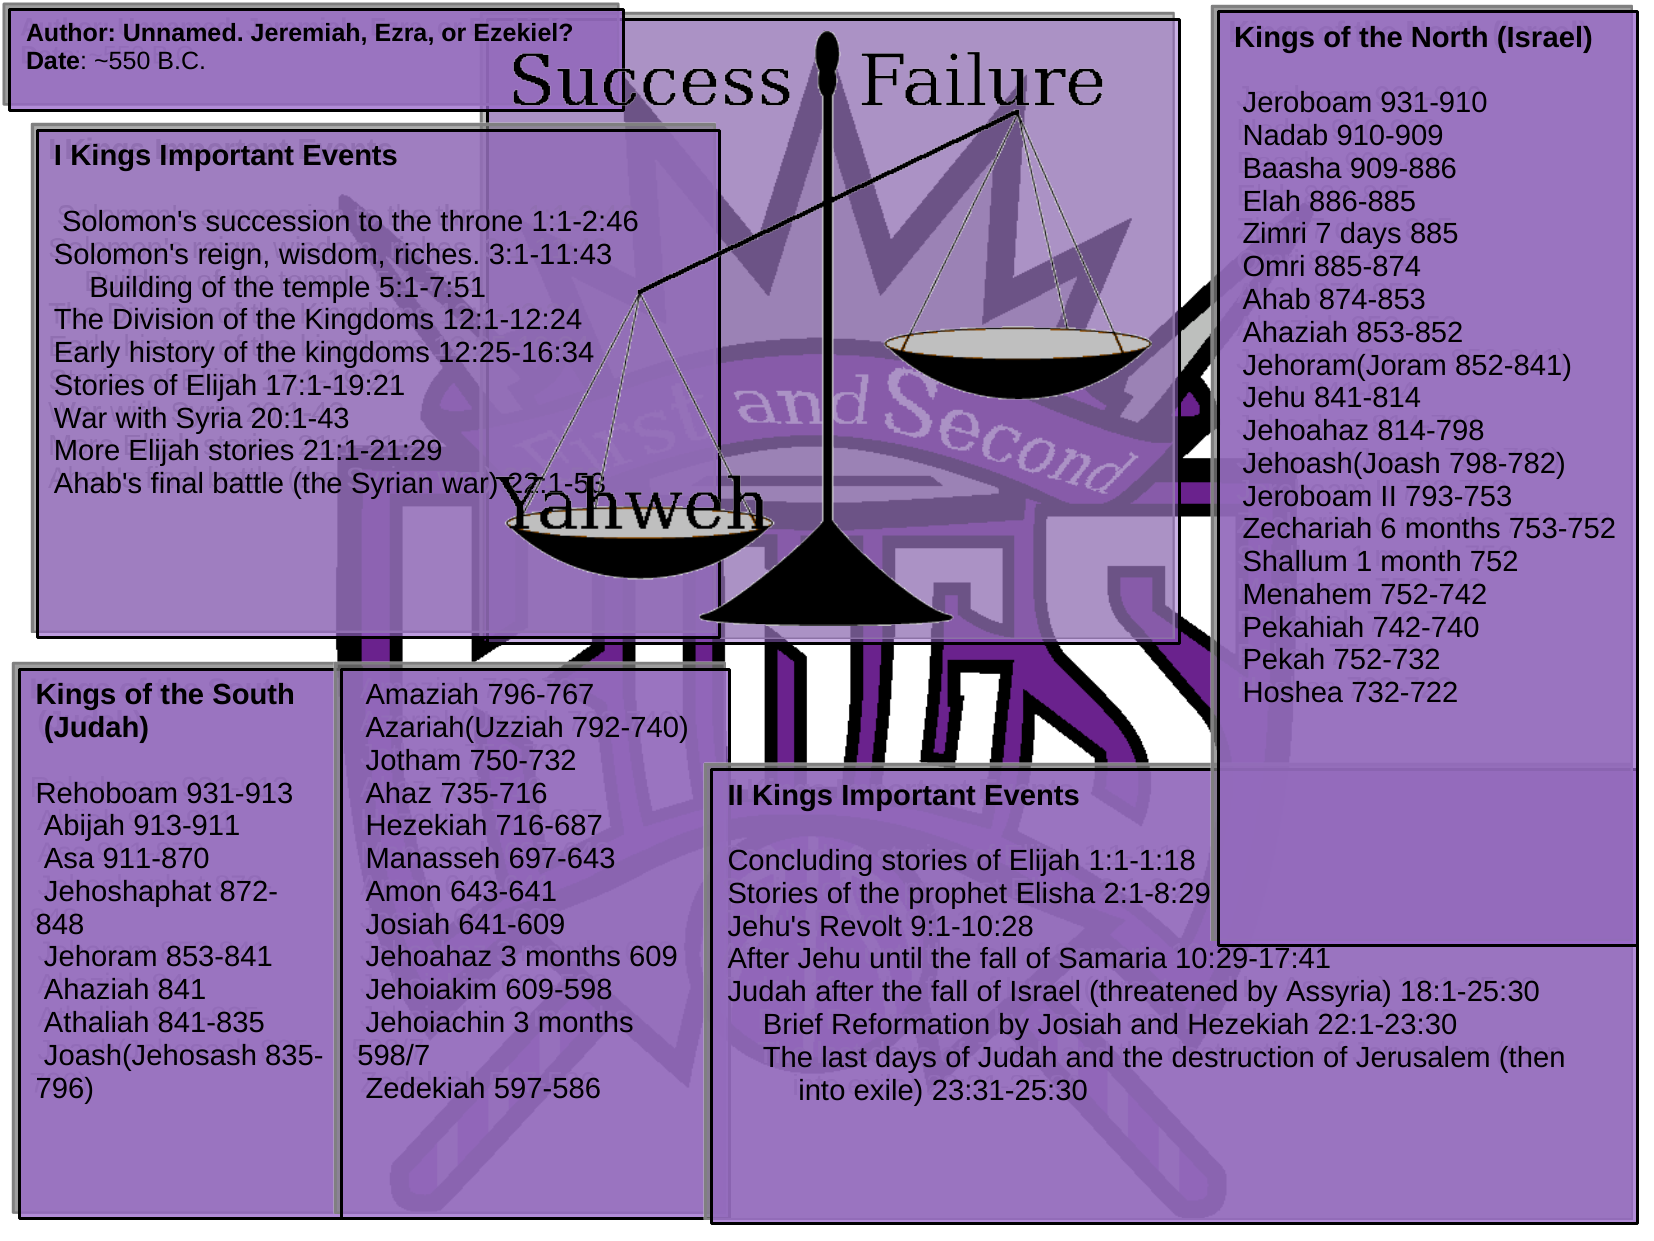

Author: Unnamed. Jeremiah, Ezra, or Ezekiel?
Date: ~550 B.C.
Kings of the North (Israel)
 Jeroboam 931-910
 Nadab 910-909
 Baasha 909-886
 Elah 886-885
 Zimri 7 days 885
 Omri 885-874
 Ahab 874-853
 Ahaziah 853-852
 Jehoram(Joram 852-841)
 Jehu 841-814
 Jehoahaz 814-798
 Jehoash(Joash 798-782)
 Jeroboam II 793-753
 Zechariah 6 months 753-752
 Shallum 1 month 752
 Menahem 752-742
 Pekahiah 742-740
 Pekah 752-732
 Hoshea 732-722
I Kings Important Events
 Solomon's succession to the throne 1:1-2:46
Solomon's reign, wisdom, riches. 3:1-11:43
Building of the temple 5:1-7:51
The Division of the Kingdoms 12:1-12:24
Early history of the kingdoms 12:25-16:34
Stories of Elijah 17:1-19:21
War with Syria 20:1-43
More Elijah stories 21:1-21:29
Ahab's final battle (the Syrian war) 22:1-53
Kings of the South
 (Judah)
Rehoboam 931-913
 Abijah 913-911
 Asa 911-870
 Jehoshaphat 872-848
 Jehoram 853-841
 Ahaziah 841
 Athaliah 841-835
 Joash(Jehosash 835-796)
 Amaziah 796-767
 Azariah(Uzziah 792-740)
 Jotham 750-732
 Ahaz 735-716
 Hezekiah 716-687
 Manasseh 697-643
 Amon 643-641
 Josiah 641-609
 Jehoahaz 3 months 609
 Jehoiakim 609-598
 Jehoiachin 3 months 598/7
 Zedekiah 597-586
II Kings Important Events
Concluding stories of Elijah 1:1-1:18
Stories of the prophet Elisha 2:1-8:29
Jehu's Revolt 9:1-10:28
After Jehu until the fall of Samaria 10:29-17:41
Judah after the fall of Israel (threatened by Assyria) 18:1-25:30
Brief Reformation by Josiah and Hezekiah 22:1-23:30
The last days of Judah and the destruction of Jerusalem (then into exile) 23:31-25:30